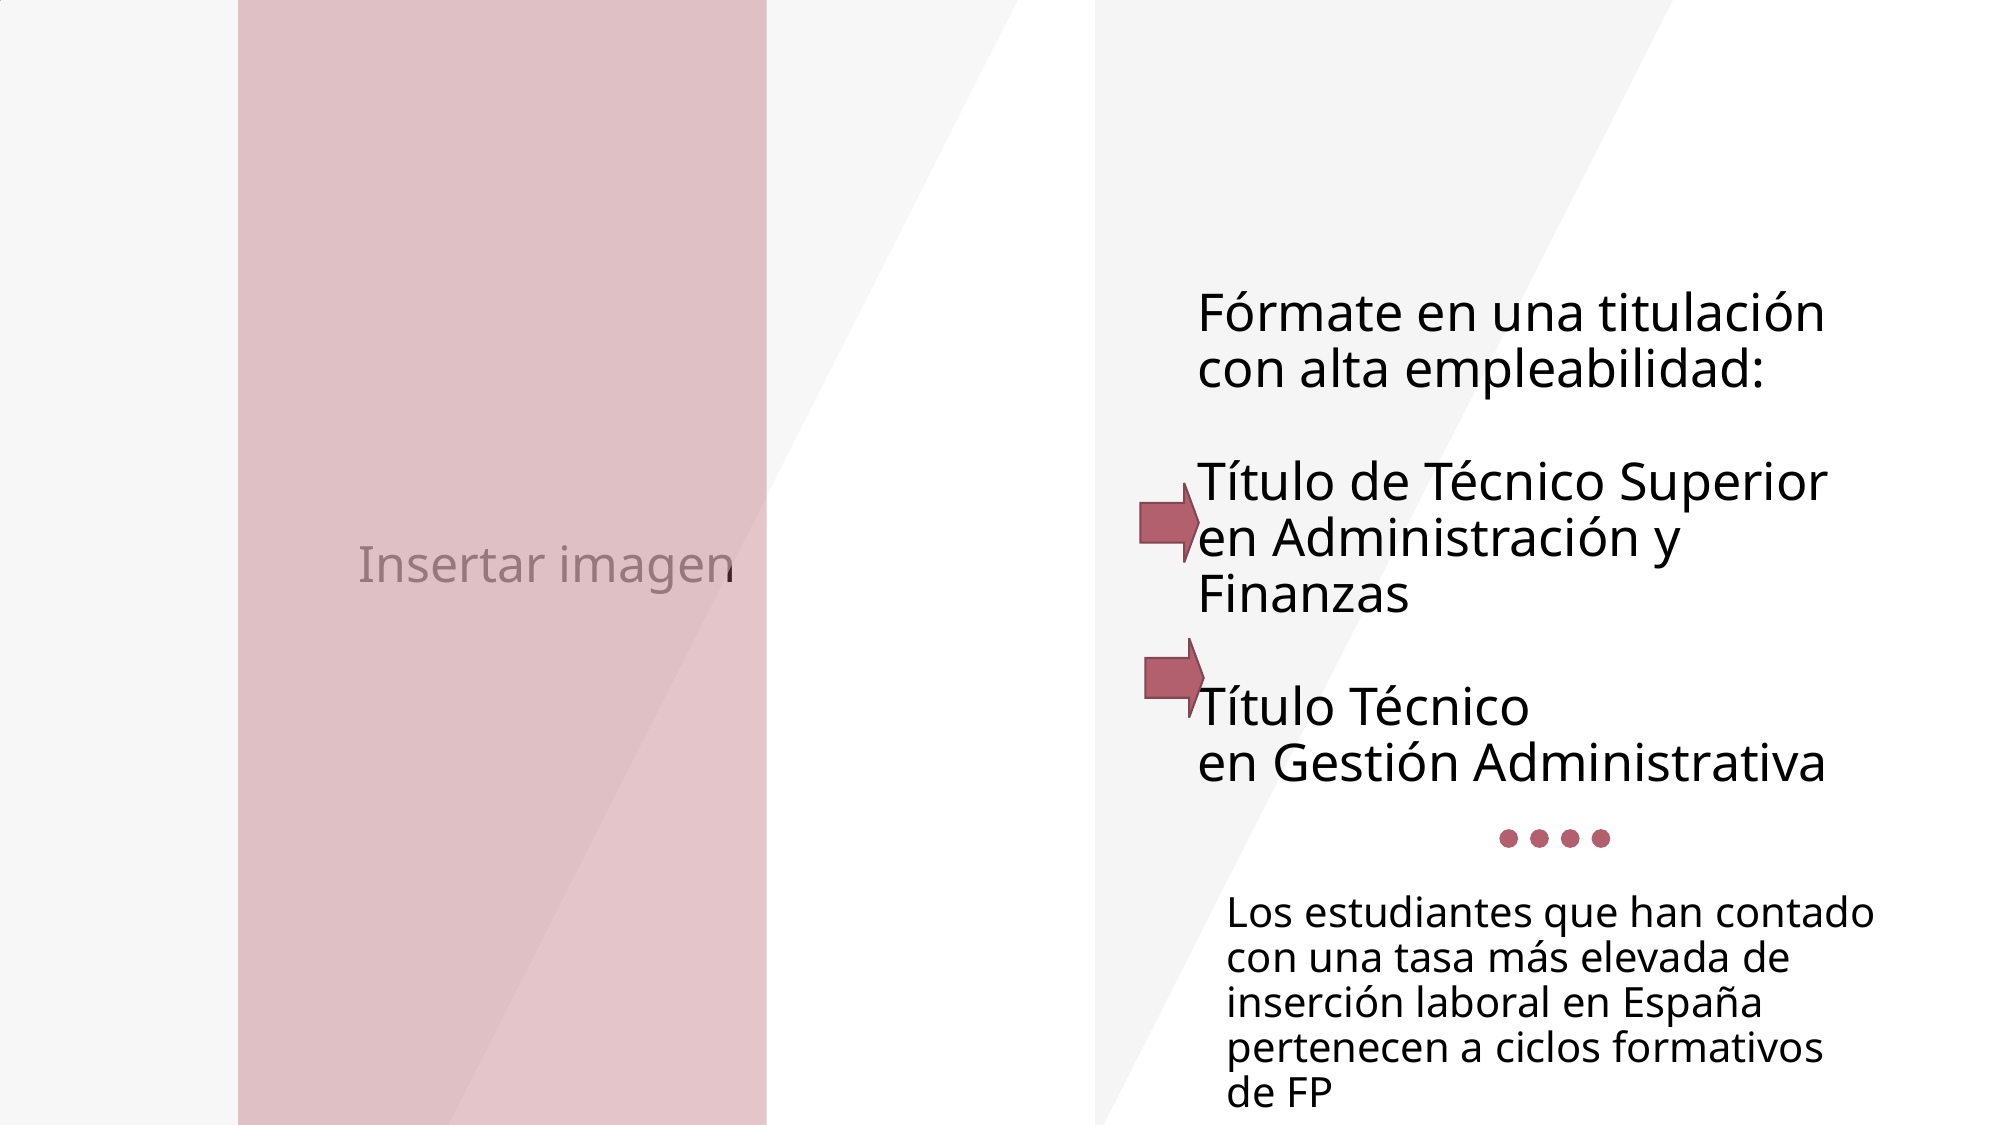

# Fórmate en una titulación con alta empleabilidad: Título de Técnico Superior en Administración y Finanzas Título Técnico en Gestión Administrativa
Los estudiantes que han contado con una tasa más elevada de inserción laboral en España pertenecen a ciclos formativos de FP